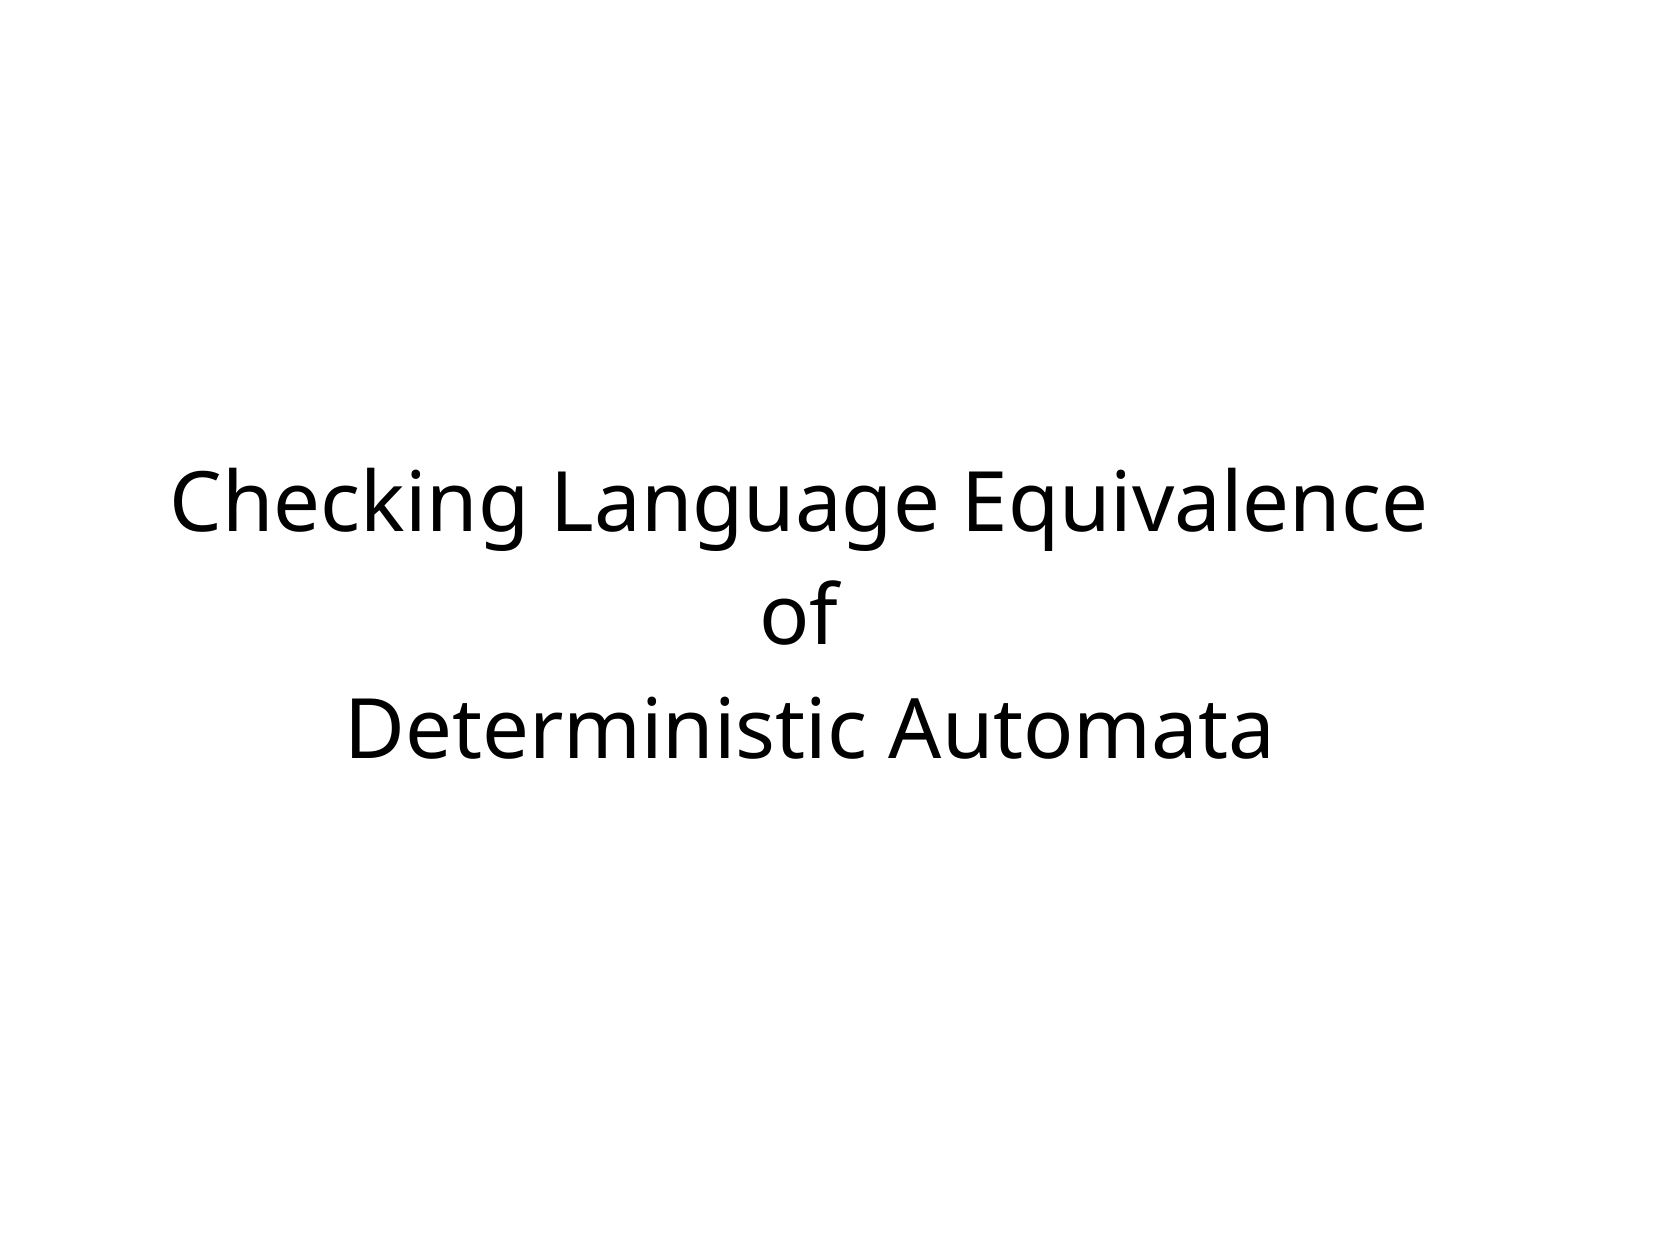

#
Checking Language Equivalence
of
Deterministic Automata